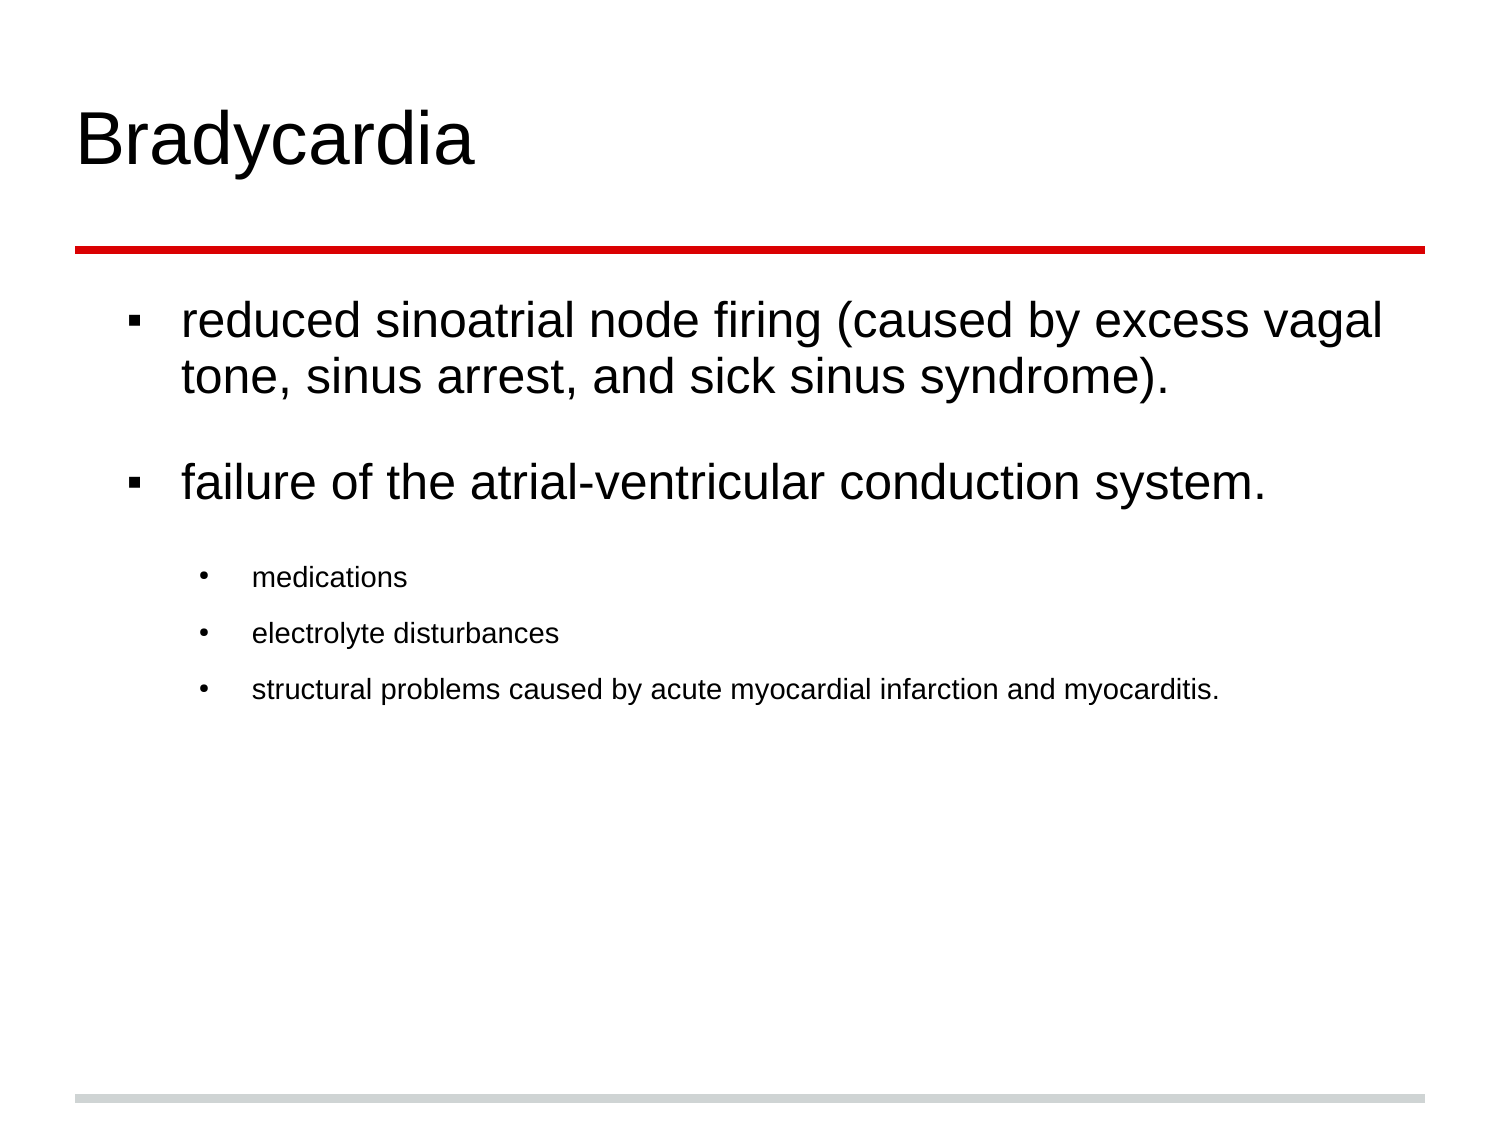

# Bradycardia
reduced sinoatrial node firing (caused by excess vagal tone, sinus arrest, and sick sinus syndrome).
failure of the atrial-ventricular conduction system.
medications
electrolyte disturbances
structural problems caused by acute myocardial infarction and myocarditis.